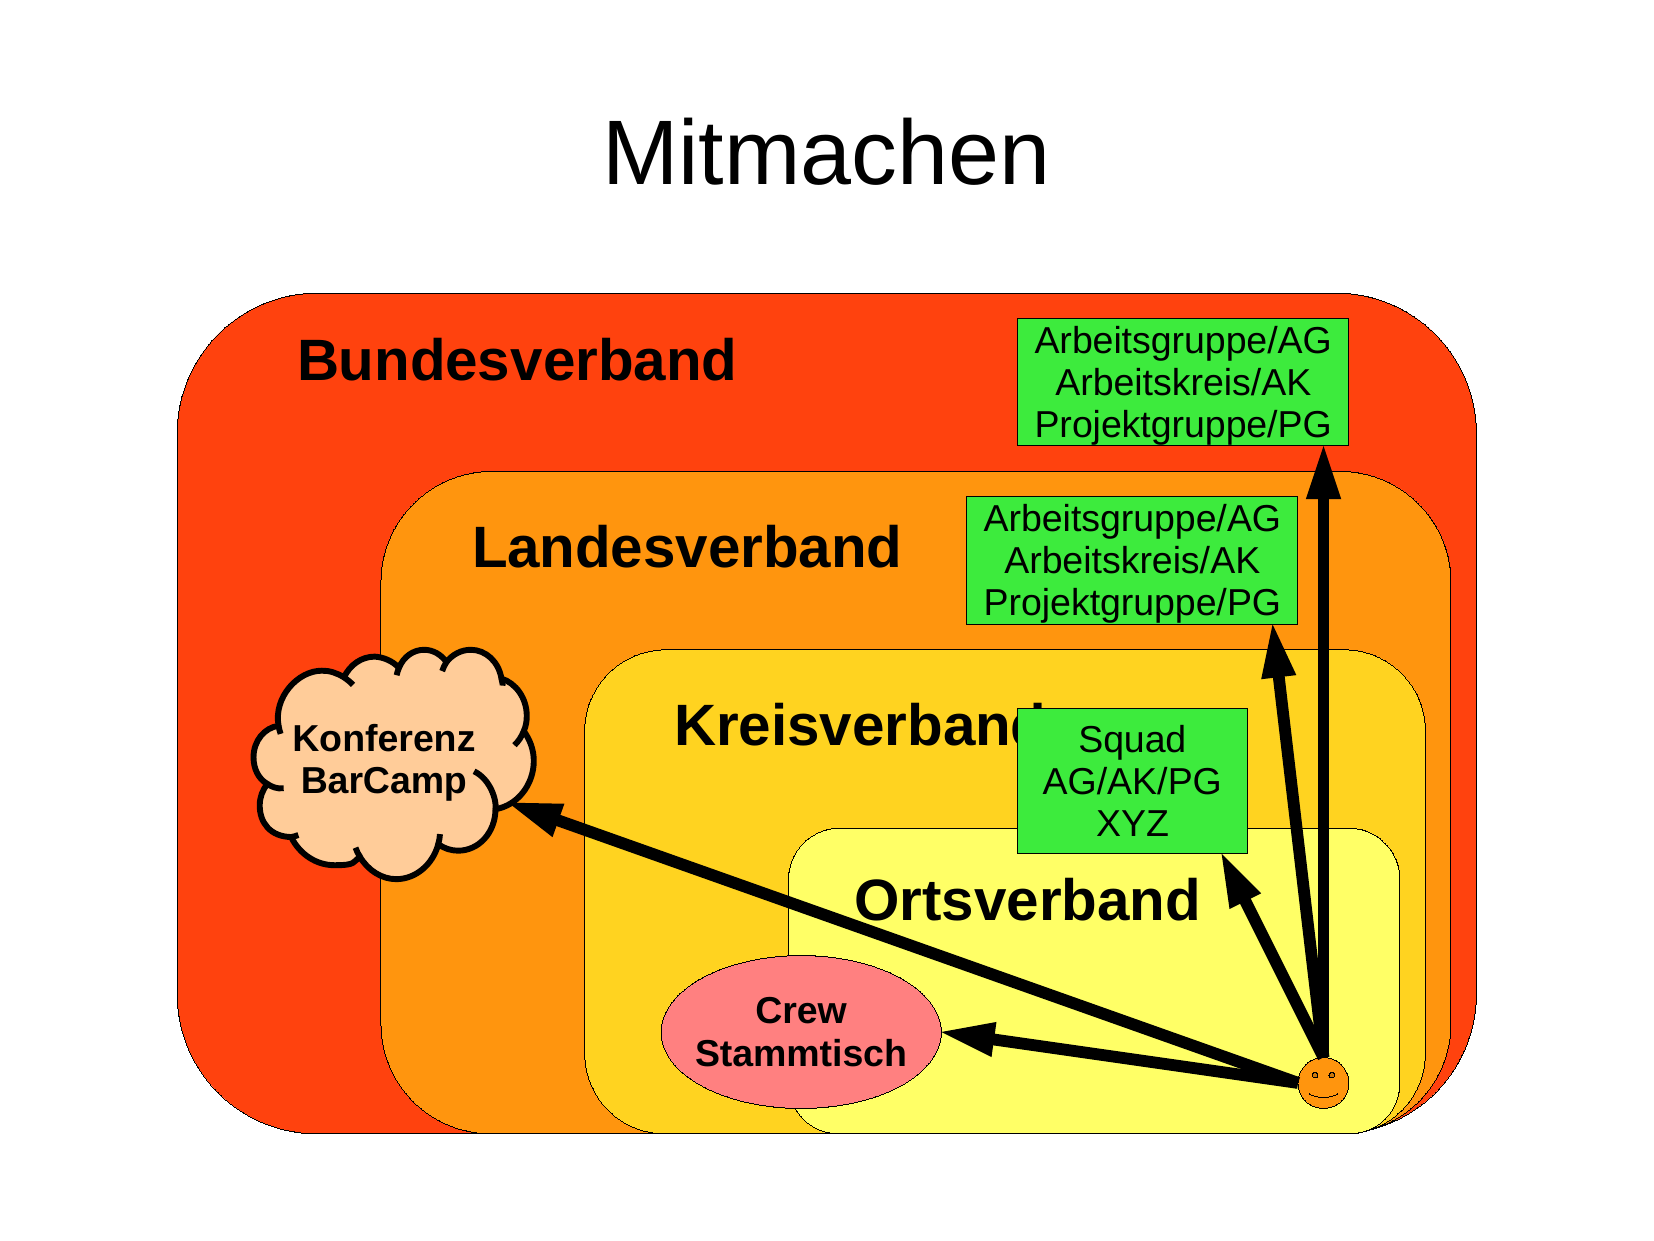

# Mitmachen
Kreisverband
Ortsverband
Arbeitsgruppe/AG
Arbeitskreis/AK
Projektgruppe/PG
Bundesverband
Arbeitsgruppe/AG
Arbeitskreis/AK
Projektgruppe/PG
Landesverband
Konferenz
BarCamp
Squad
AG/AK/PG
XYZ
Crew
Stammtisch